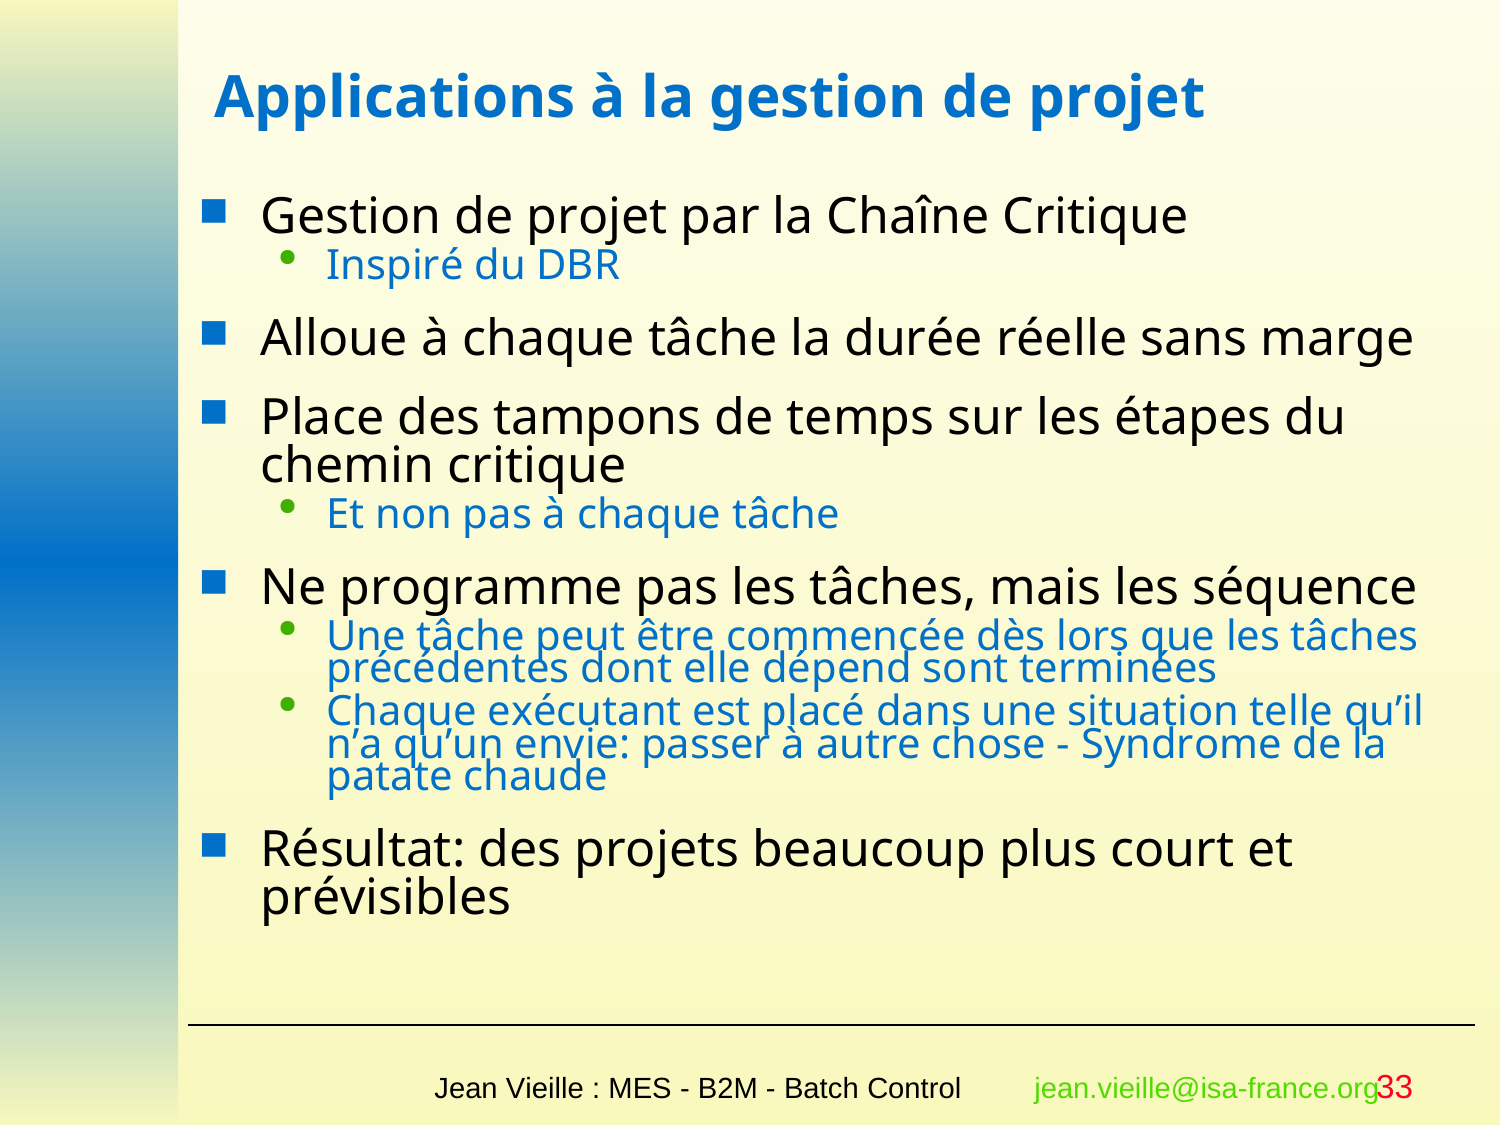

# Applications à la gestion de projet
Gestion de projet par la Chaîne Critique
Inspiré du DBR
Alloue à chaque tâche la durée réelle sans marge
Place des tampons de temps sur les étapes du chemin critique
Et non pas à chaque tâche
Ne programme pas les tâches, mais les séquence
Une tâche peut être commencée dès lors que les tâches précédentes dont elle dépend sont terminées
Chaque exécutant est placé dans une situation telle qu’il n’a qu’un envie: passer à autre chose - Syndrome de la patate chaude
Résultat: des projets beaucoup plus court et prévisibles